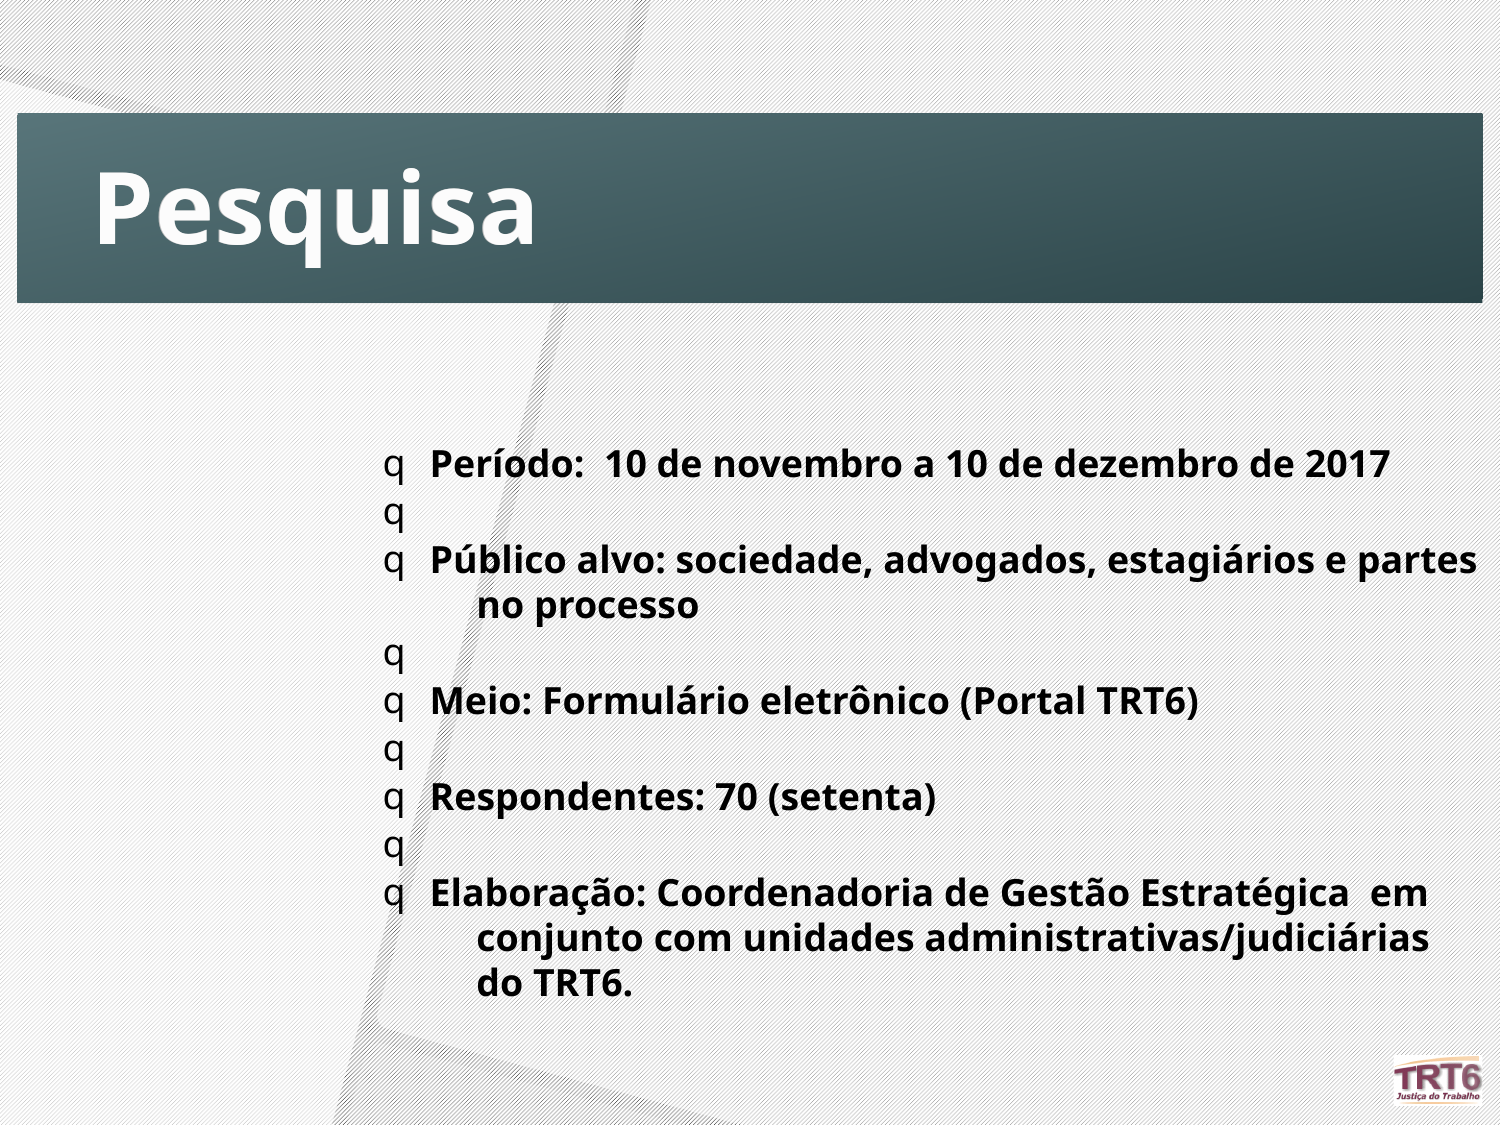

Pesquisa
Período: 10 de novembro a 10 de dezembro de 2017
Público alvo: sociedade, advogados, estagiários e partes no processo
Meio: Formulário eletrônico (Portal TRT6)
Respondentes: 70 (setenta)
Elaboração: Coordenadoria de Gestão Estratégica em conjunto com unidades administrativas/judiciárias do TRT6.